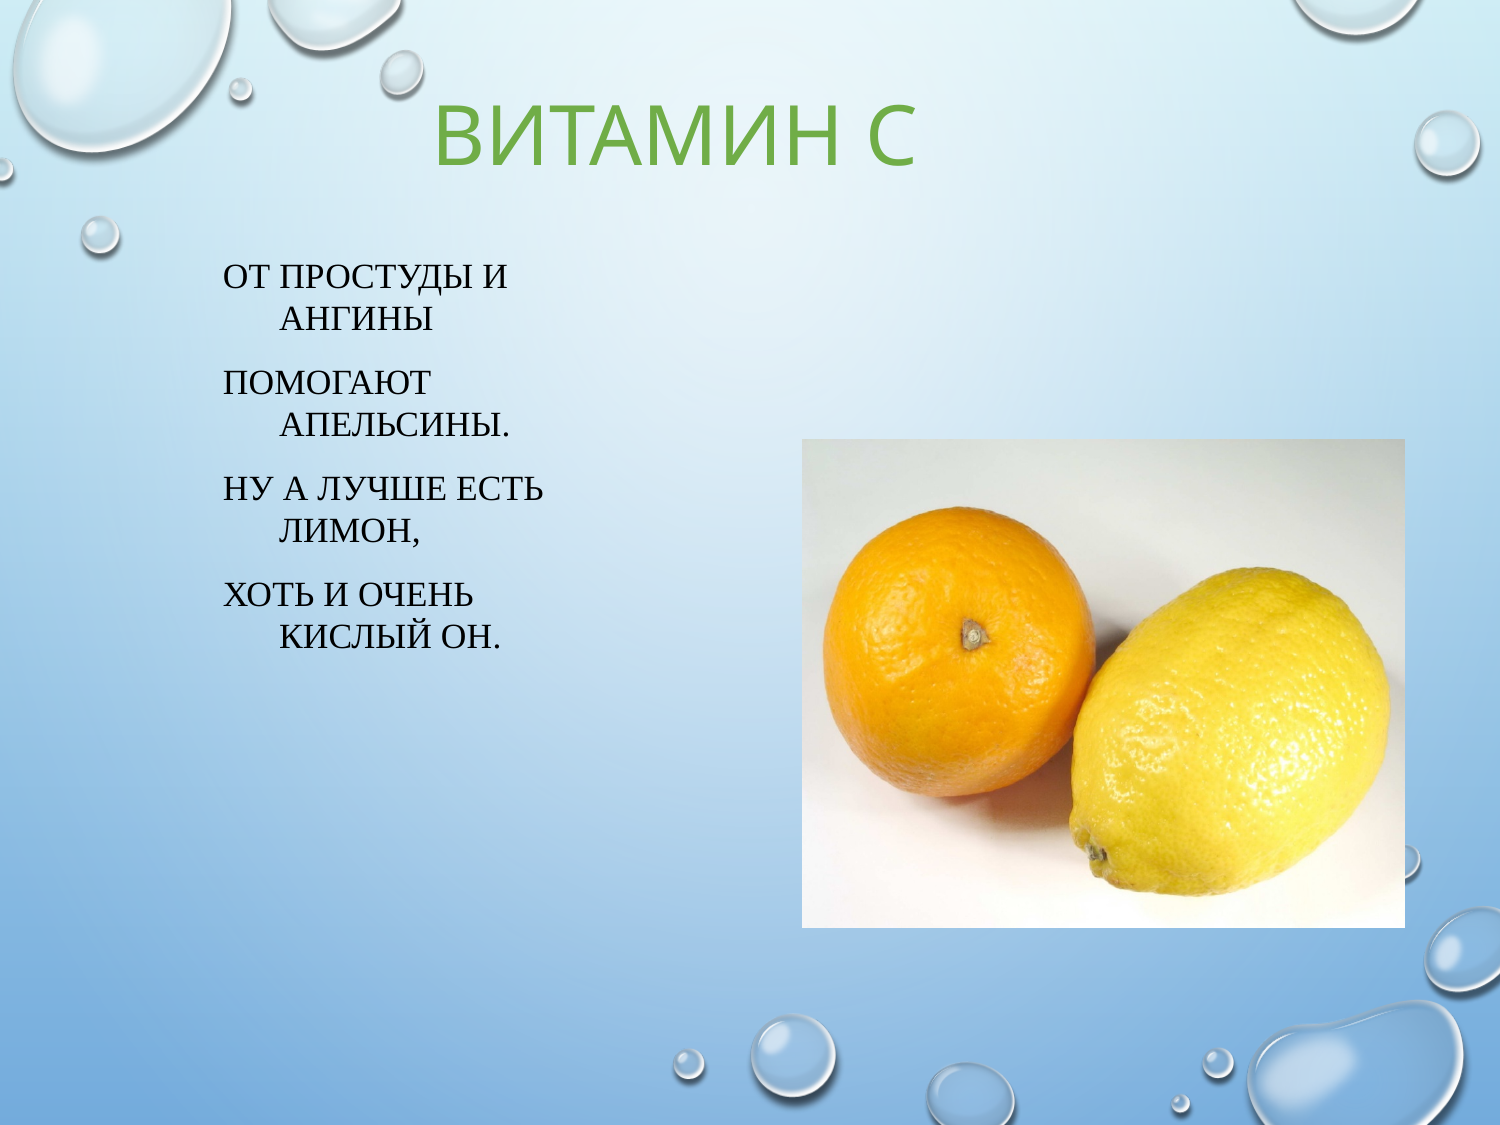

# Витамин С
От простуды и ангины
Помогают апельсины.
Ну а лучше есть лимон,
Хоть и очень кислый он.